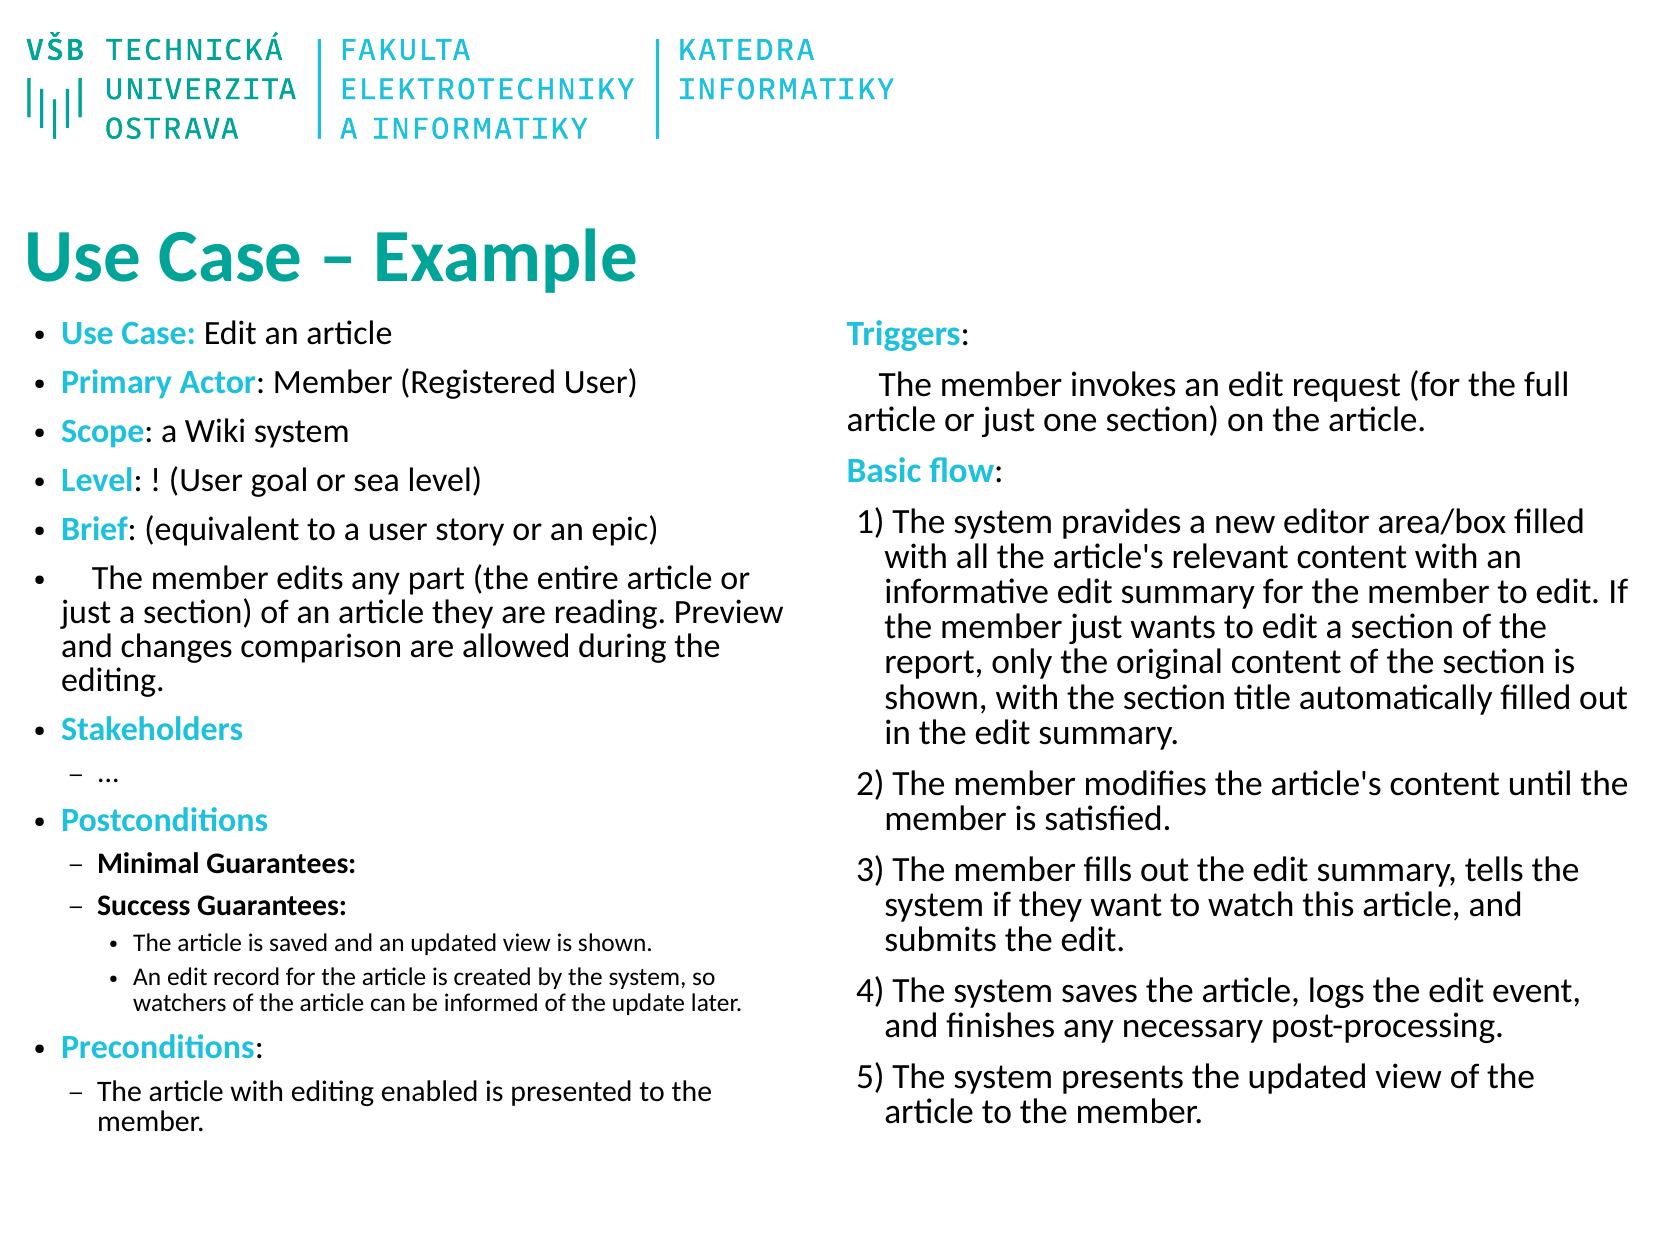

# Use Case – Example
Use Case: Edit an article
Primary Actor: Member (Registered User)
Scope: a Wiki system
Level: ! (User goal or sea level)
Brief: (equivalent to a user story or an epic)
 The member edits any part (the entire article or just a section) of an article they are reading. Preview and changes comparison are allowed during the editing.
Stakeholders
...
Postconditions
Minimal Guarantees:
Success Guarantees:
The article is saved and an updated view is shown.
An edit record for the article is created by the system, so watchers of the article can be informed of the update later.
Preconditions:
The article with editing enabled is presented to the member.
Triggers:
 The member invokes an edit request (for the full article or just one section) on the article.
Basic flow:
 The system pravides a new editor area/box filled with all the article's relevant content with an informative edit summary for the member to edit. If the member just wants to edit a section of the report, only the original content of the section is shown, with the section title automatically filled out in the edit summary.
 The member modifies the article's content until the member is satisfied.
 The member fills out the edit summary, tells the system if they want to watch this article, and submits the edit.
 The system saves the article, logs the edit event, and finishes any necessary post-processing.
 The system presents the updated view of the article to the member.